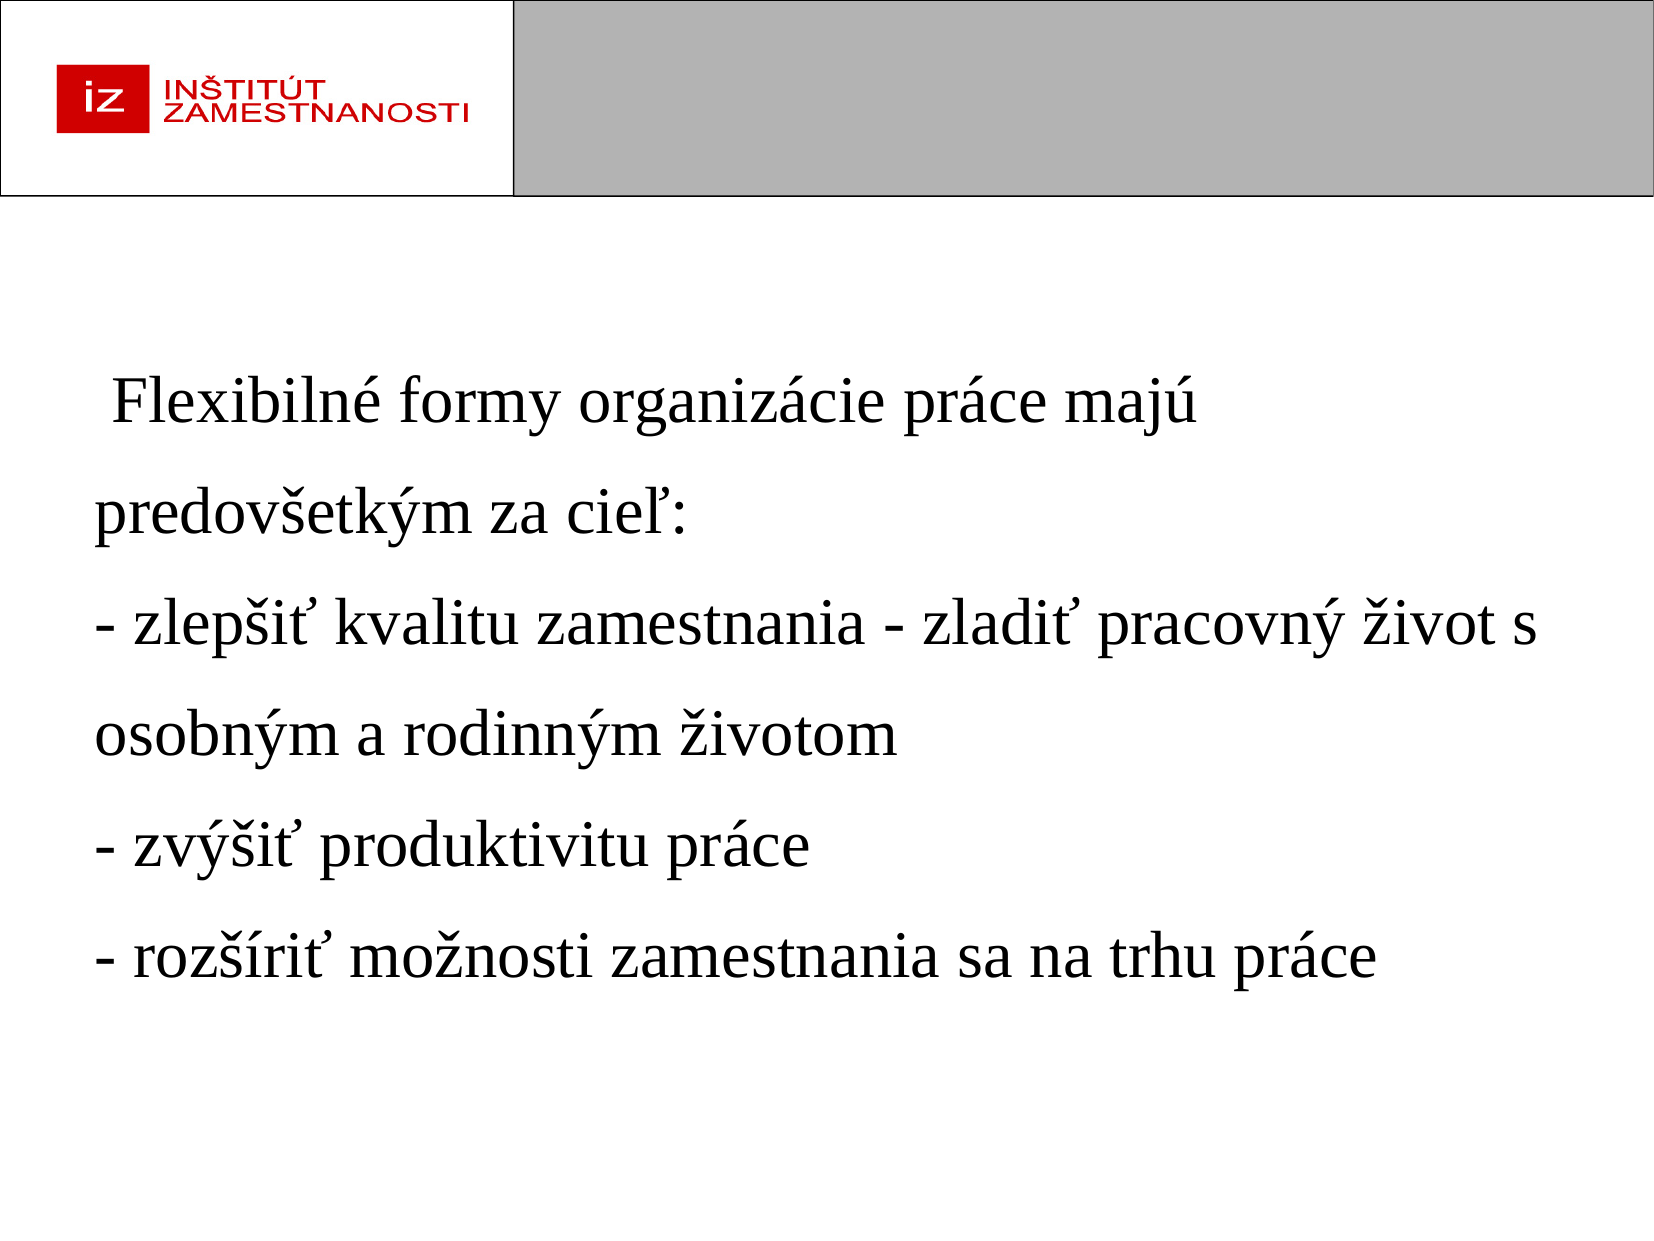

# Flexibilné formy organizácie práce majú predovšetkým za cieľ: - zlepšiť kvalitu zamestnania - zladiť pracovný život s osobným a rodinným životom - zvýšiť produktivitu práce - rozšíriť možnosti zamestnania sa na trhu práce